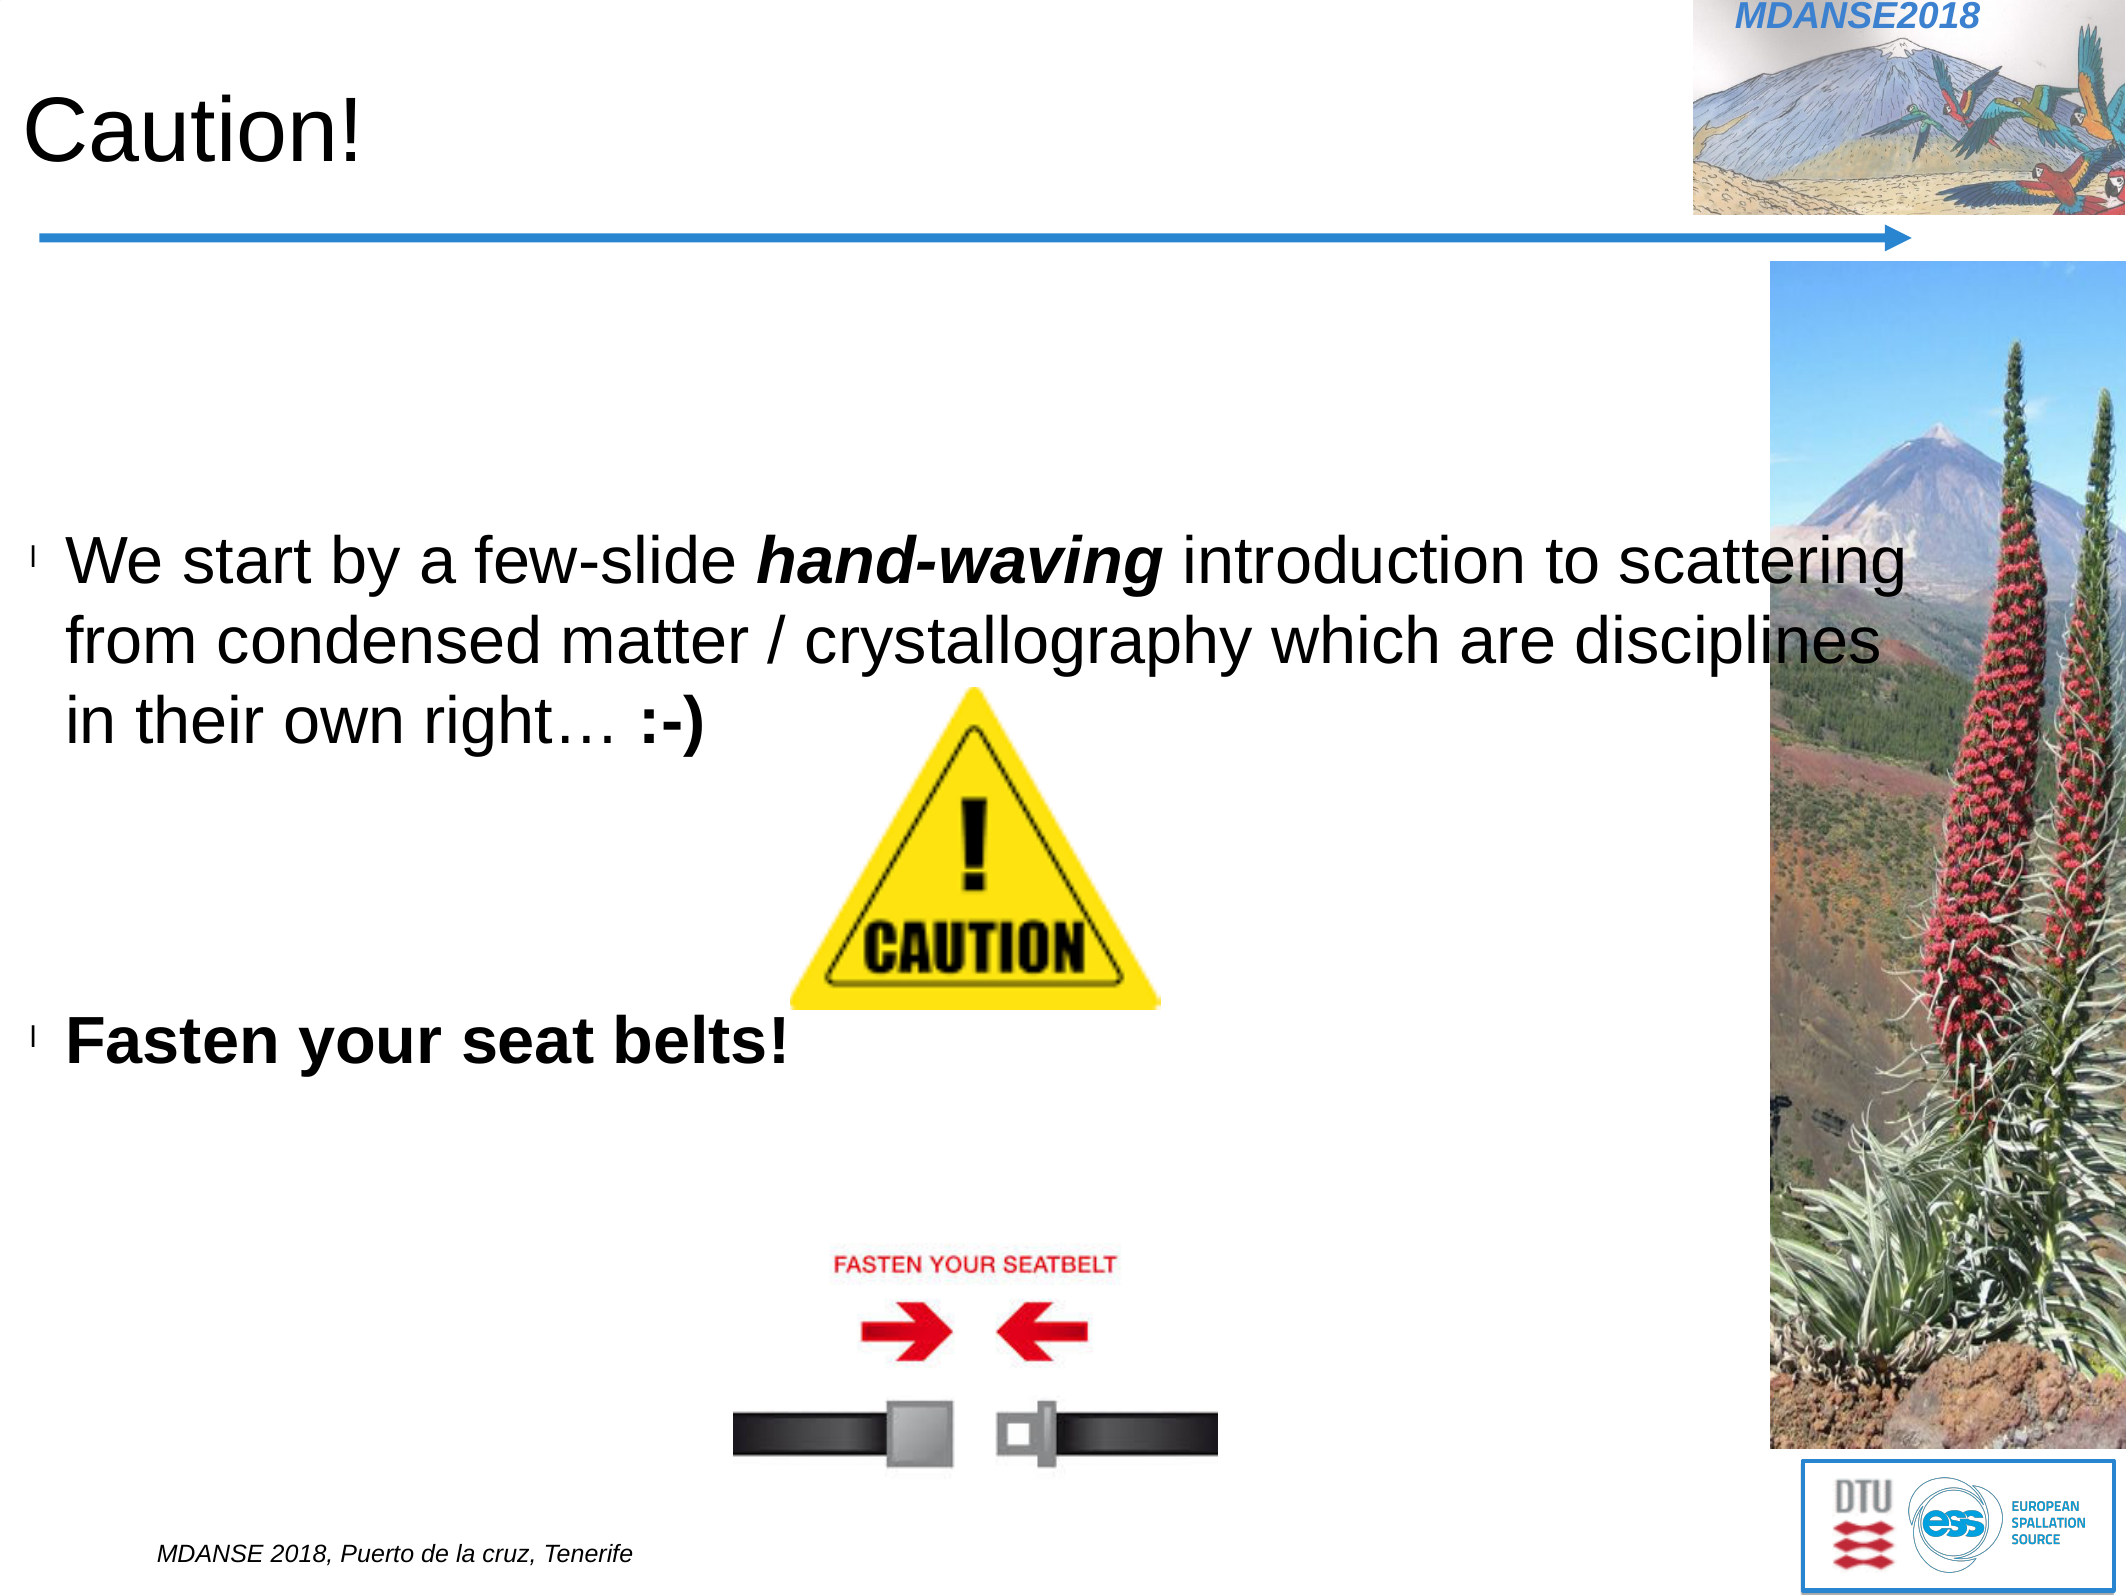

Caution!
We start by a few-slide hand-waving introduction to scattering from condensed matter / crystallography which are disciplines in their own right… :-)
Fasten your seat belts!